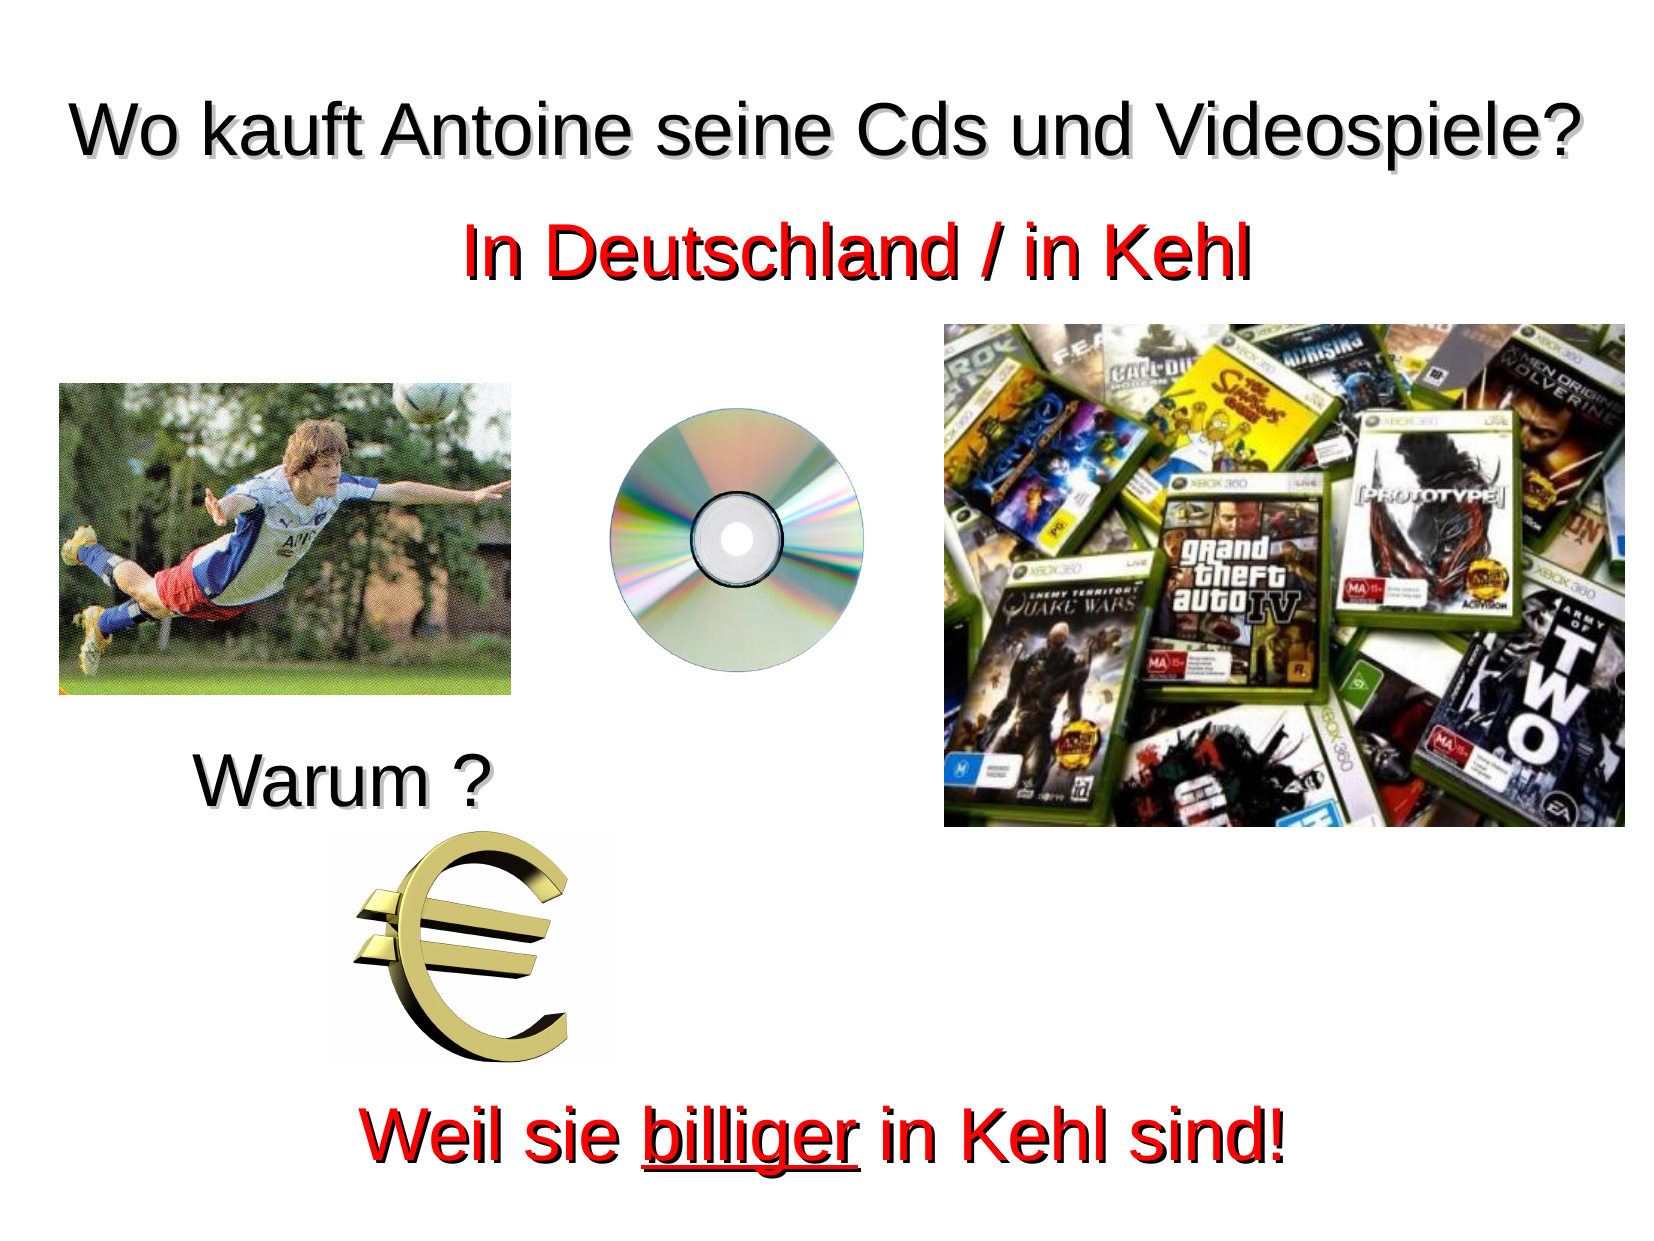

# Wo kauft Antoine seine Cds und Videospiele?
In Deutschland / in Kehl
Warum ?
Weil sie billiger in Kehl sind!